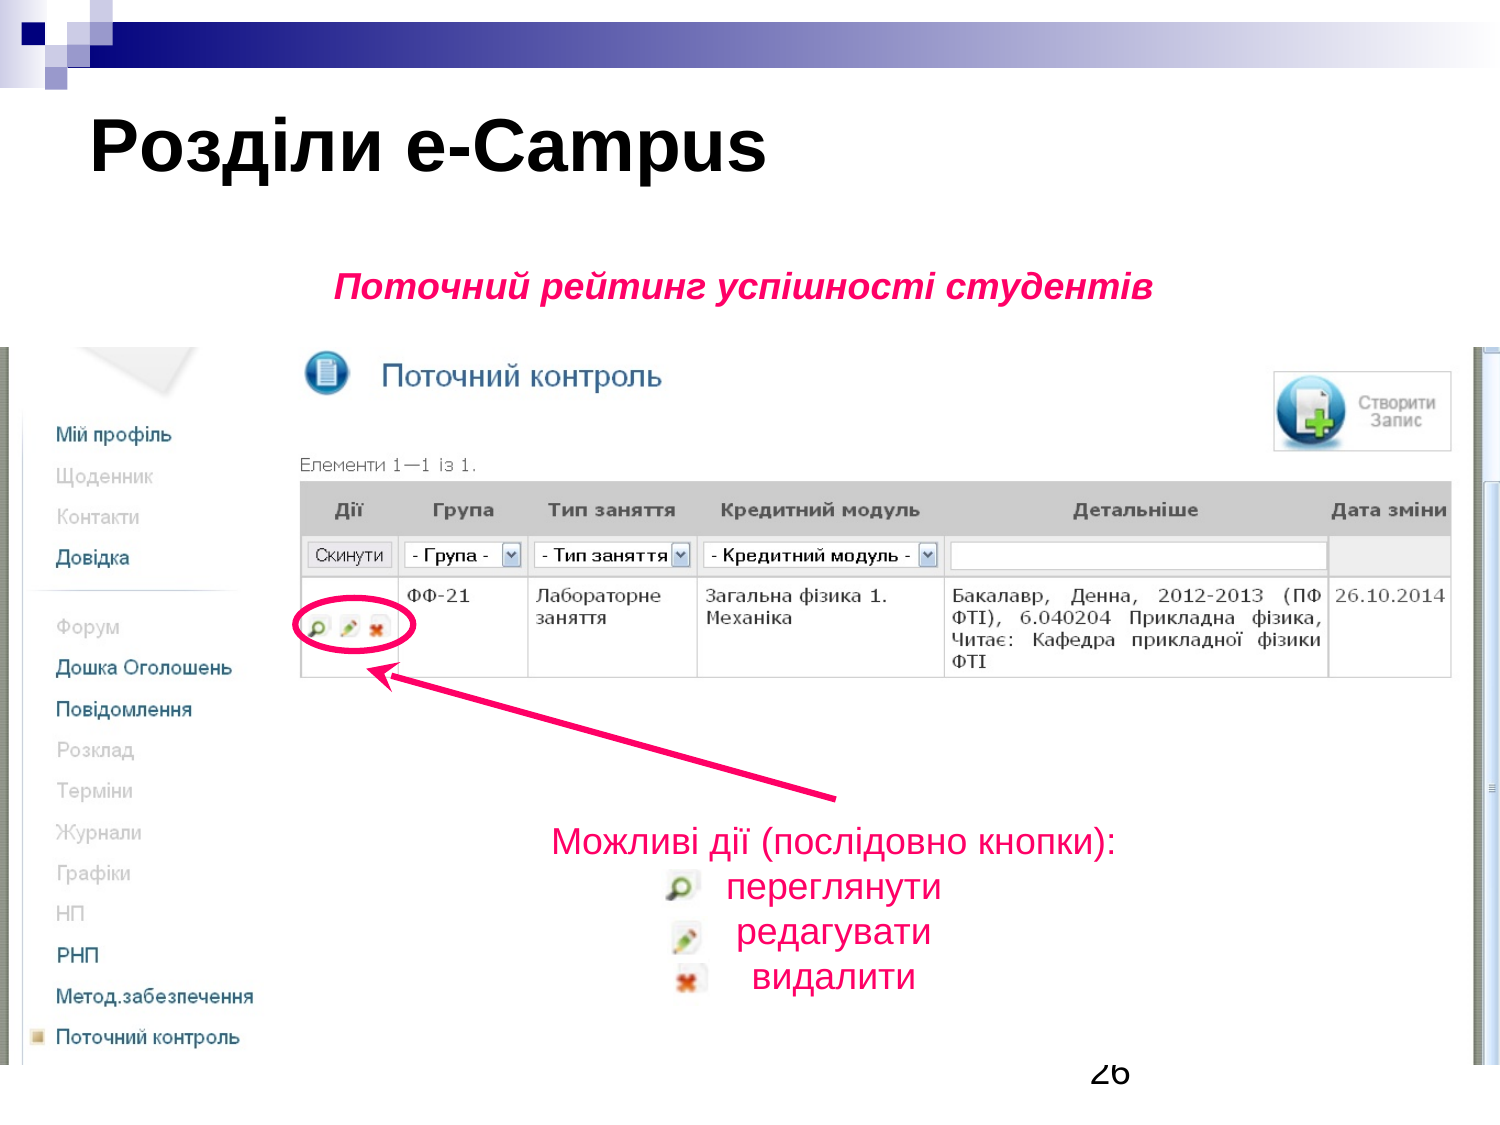

# Розділи e-Campus
Поточний рейтинг успішності студентів
Можливі дії (послідовно кнопки):
переглянути
редагувати
видалити
26